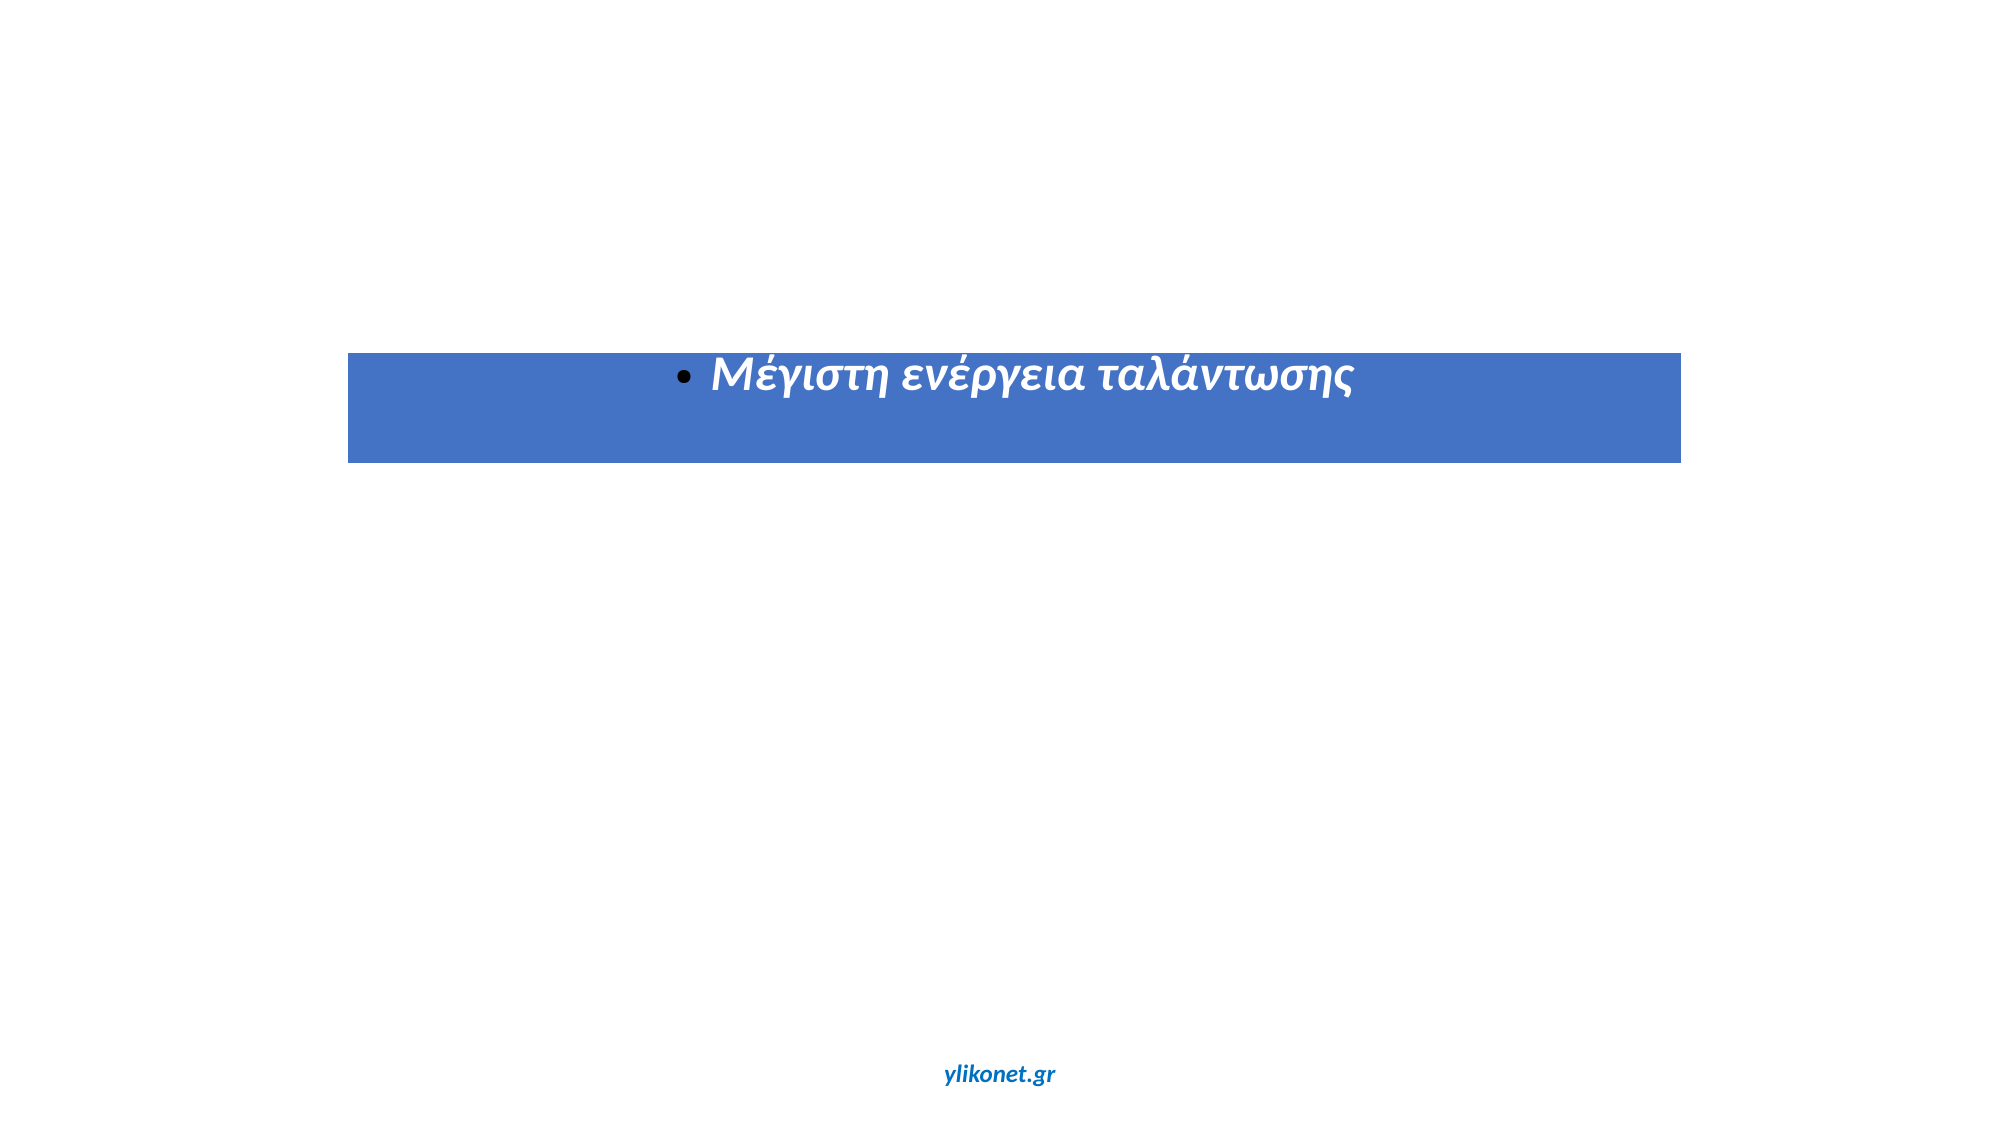

| Μέγιστη ενέργεια ταλάντωσης |
| --- |
ylikonet.gr